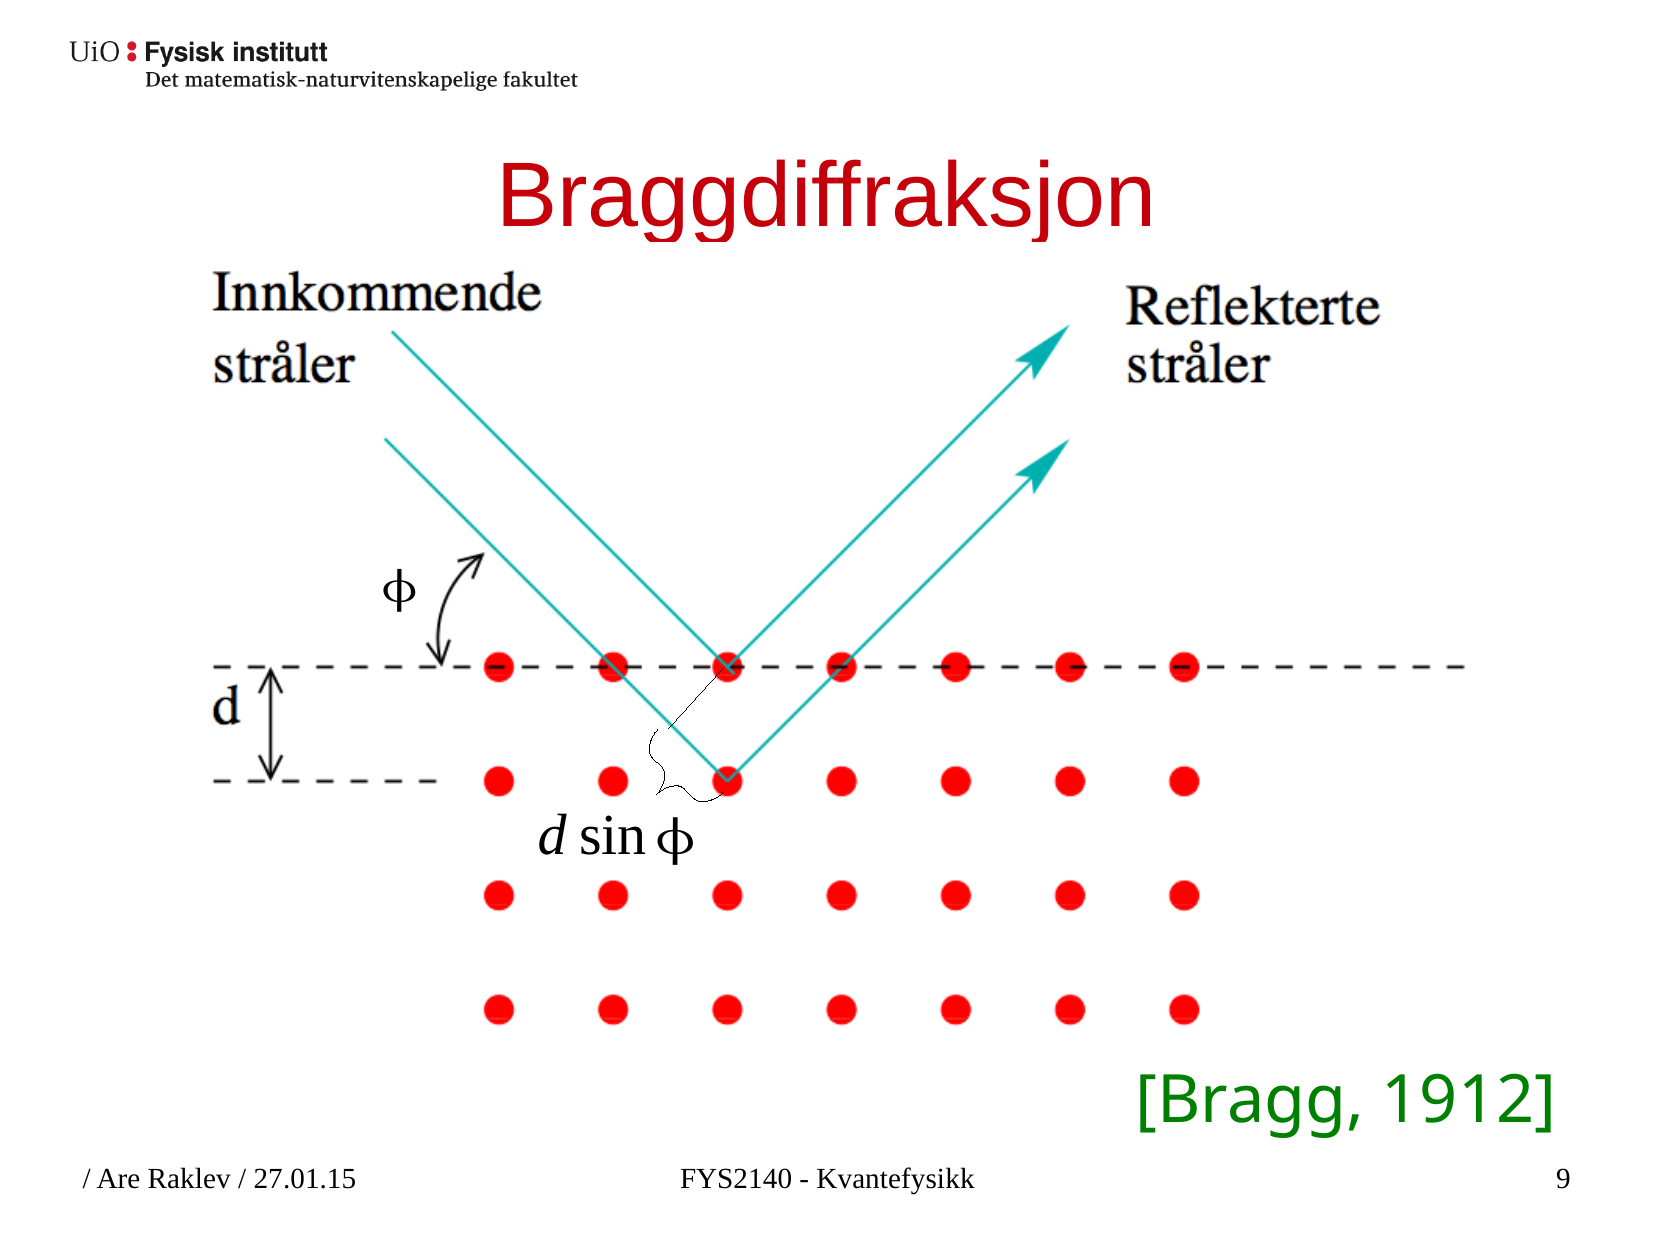

# Braggdiffraksjon
[Bragg, 1912]
/ Are Raklev / 27.01.15
FYS2140 - Kvantefysikk
9